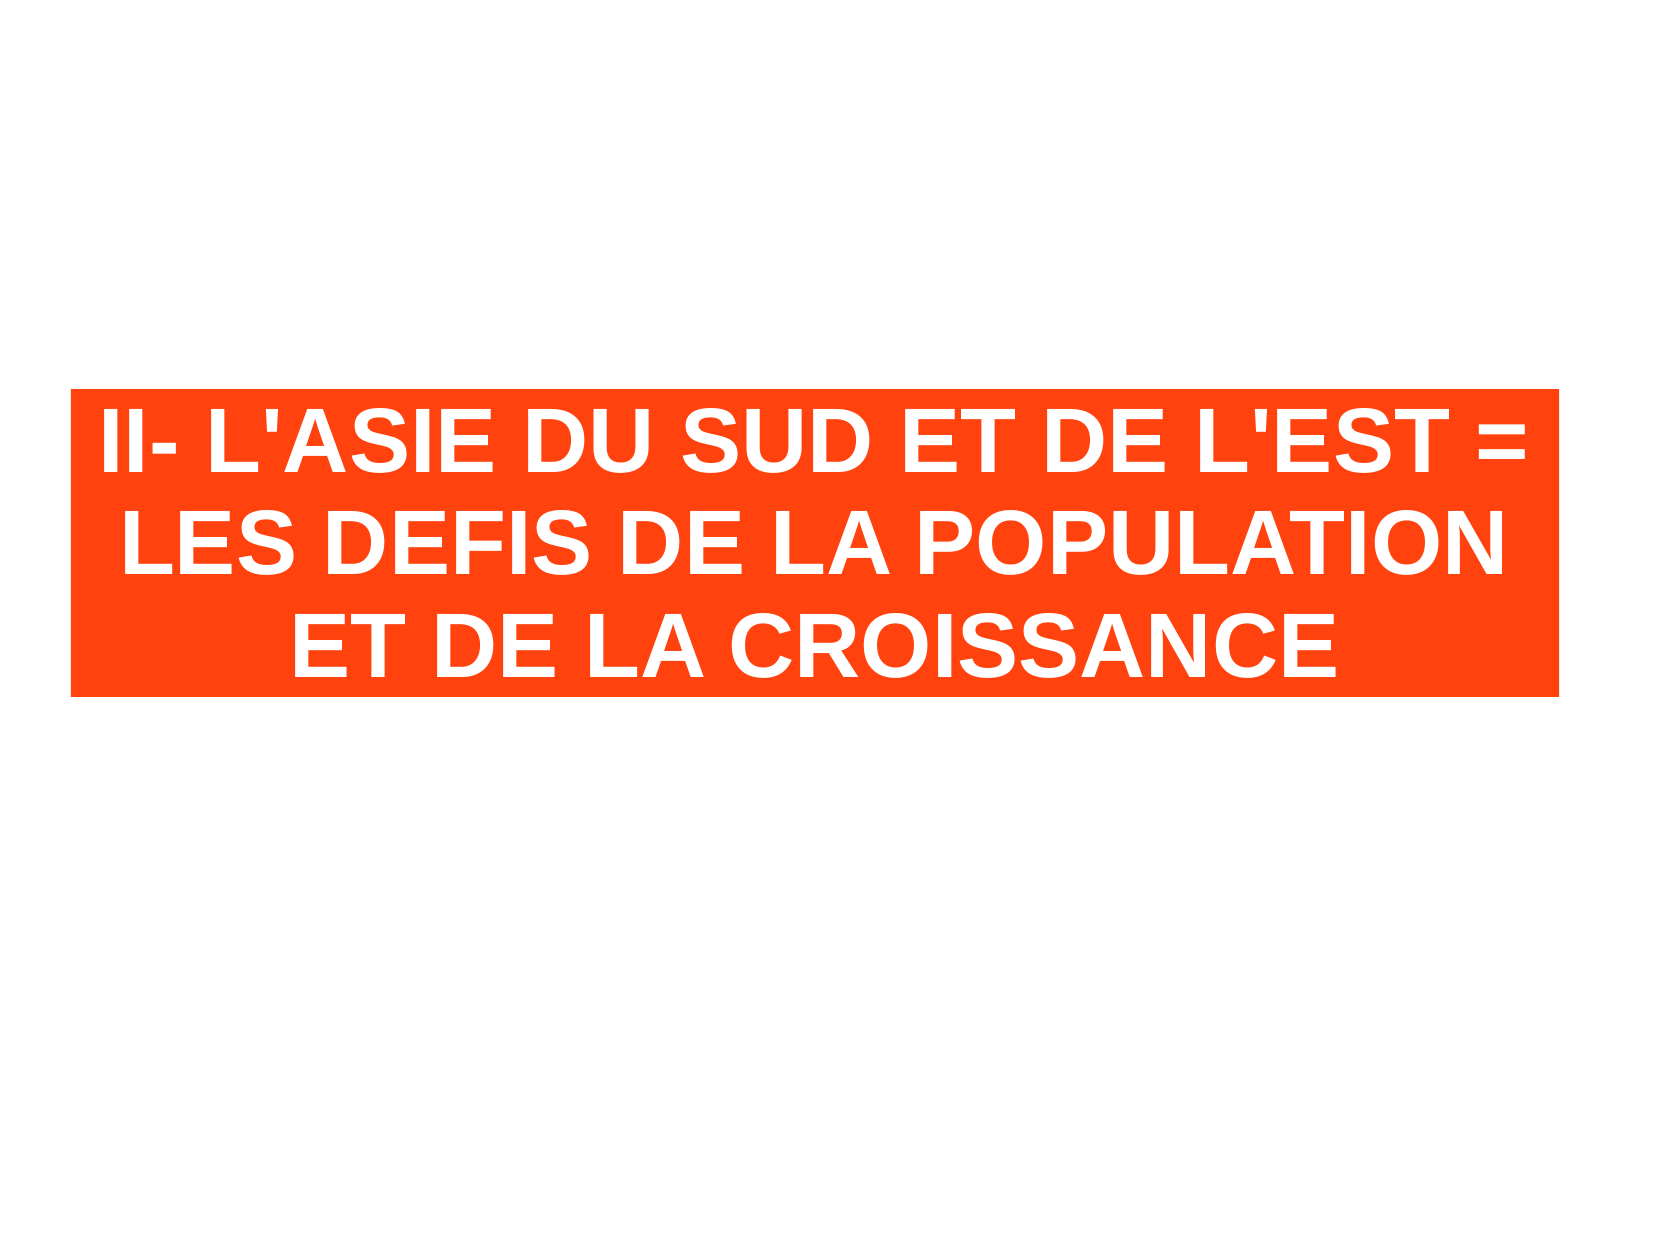

# II- L'ASIE DU SUD ET DE L'EST = LES DEFIS DE LA POPULATION ET DE LA CROISSANCE